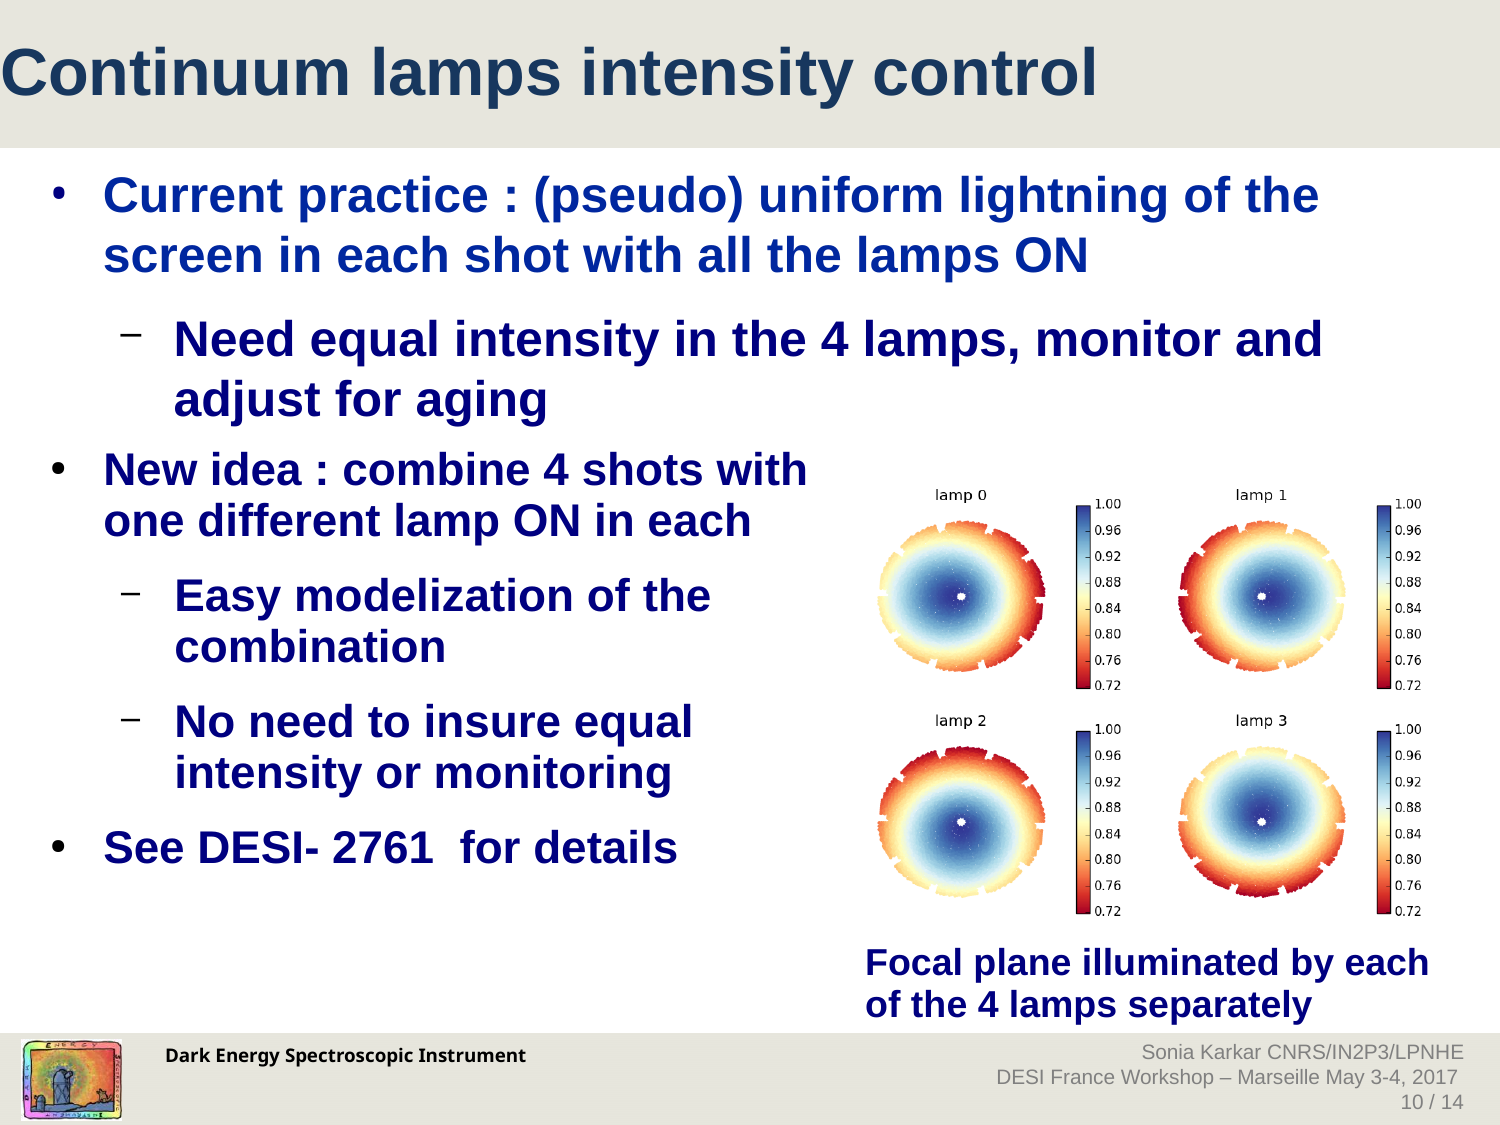

Continuum lamps intensity control
# Current practice : (pseudo) uniform lightning of the screen in each shot with all the lamps ON
Need equal intensity in the 4 lamps, monitor and adjust for aging
New idea : combine 4 shots with one different lamp ON in each
Easy modelization of the combination
No need to insure equal intensity or monitoring
See DESI- 2761 for details
Focal plane illuminated by each of the 4 lamps separately